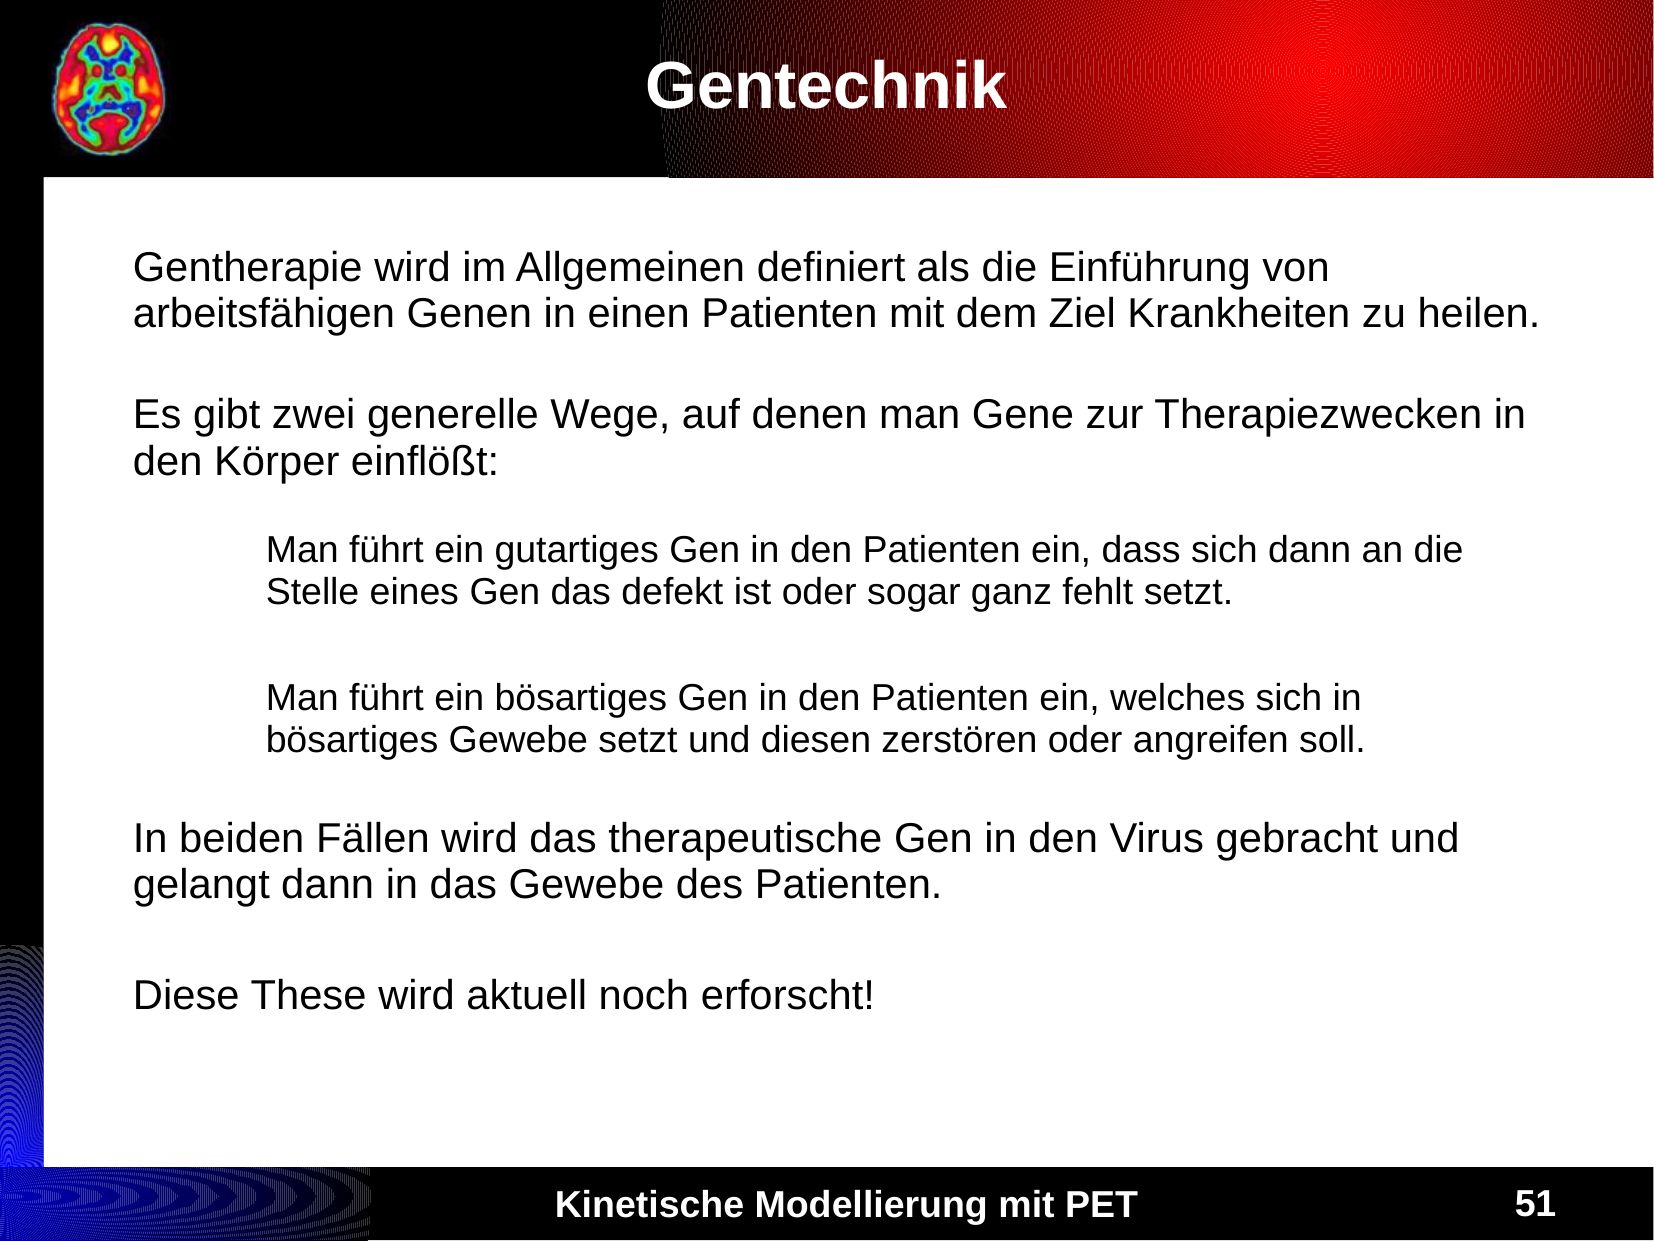

# Gentechnik
Gentherapie wird im Allgemeinen definiert als die Einführung von arbeitsfähigen Genen in einen Patienten mit dem Ziel Krankheiten zu heilen.
Es gibt zwei generelle Wege, auf denen man Gene zur Therapiezwecken in den Körper einflößt:
 	Man führt ein gutartiges Gen in den Patienten ein, dass sich dann an die 		Stelle eines Gen das defekt ist oder sogar ganz fehlt setzt.
 	Man führt ein bösartiges Gen in den Patienten ein, welches sich in 				bösartiges Gewebe setzt und diesen zerstören oder angreifen soll.
In beiden Fällen wird das therapeutische Gen in den Virus gebracht und gelangt dann in das Gewebe des Patienten.
Diese These wird aktuell noch erforscht!
Kinetische Modellierung mit PET